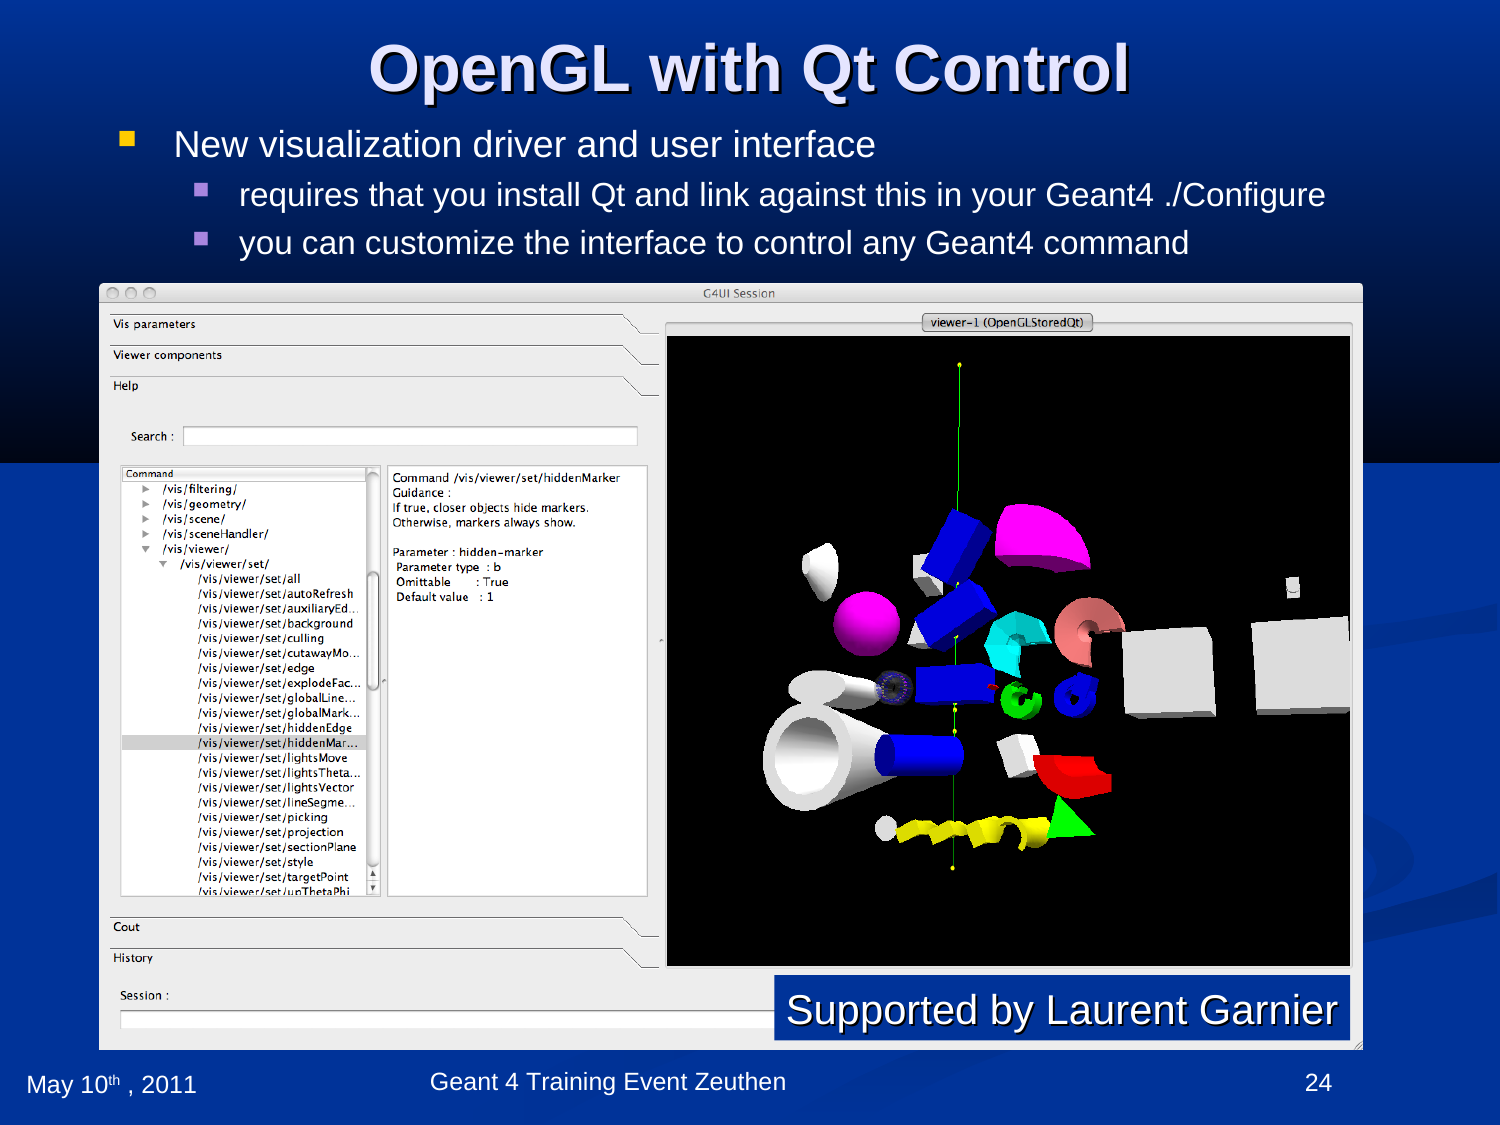

# OpenGL with Qt Control
New visualization driver and user interface
requires that you install Qt and link against this in your Geant4 ./Configure
you can customize the interface to control any Geant4 command
 Supported by Laurent Garnier
Introduction to Geant4 Visualization J. Perl
10 January 2011
24